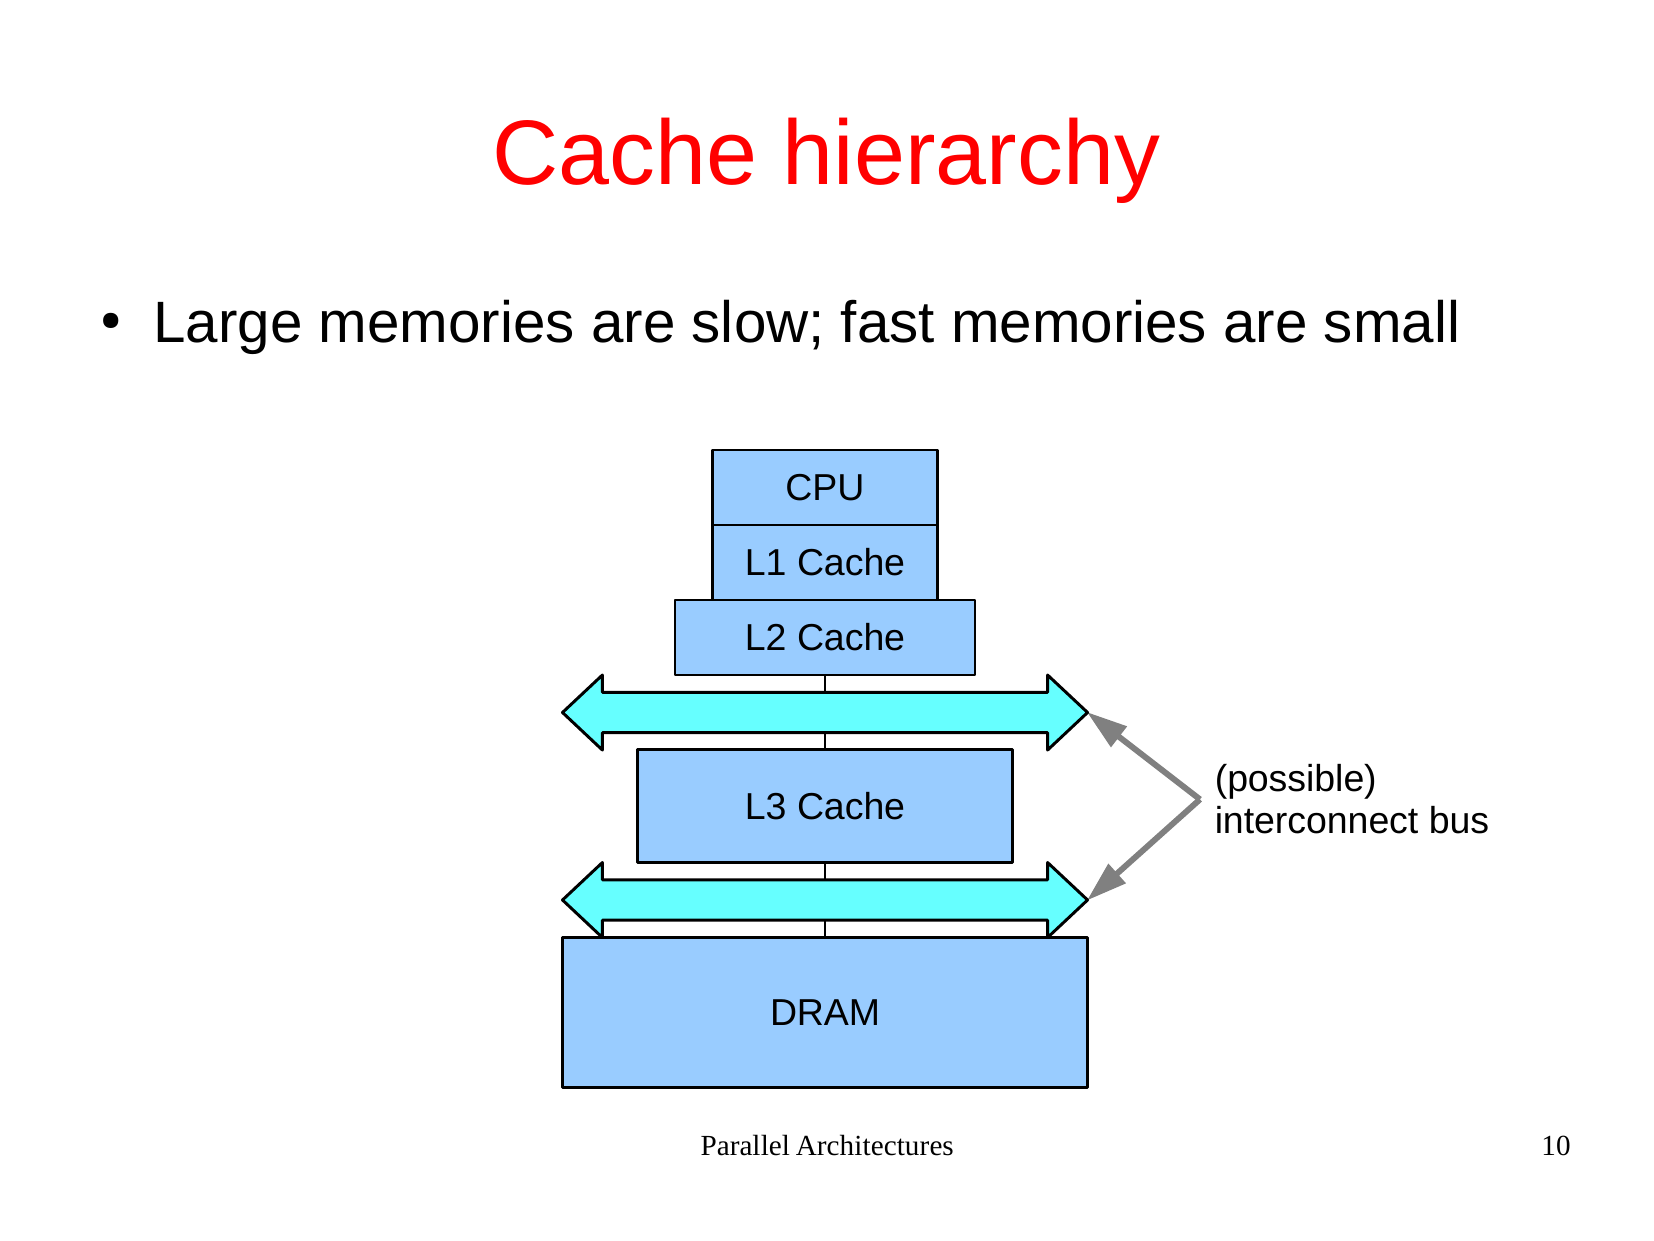

# Cache hierarchy
Large memories are slow; fast memories are small
CPU
L1 Cache
L2 Cache
L3 Cache
(possible) interconnect bus
DRAM
Parallel Architectures
10